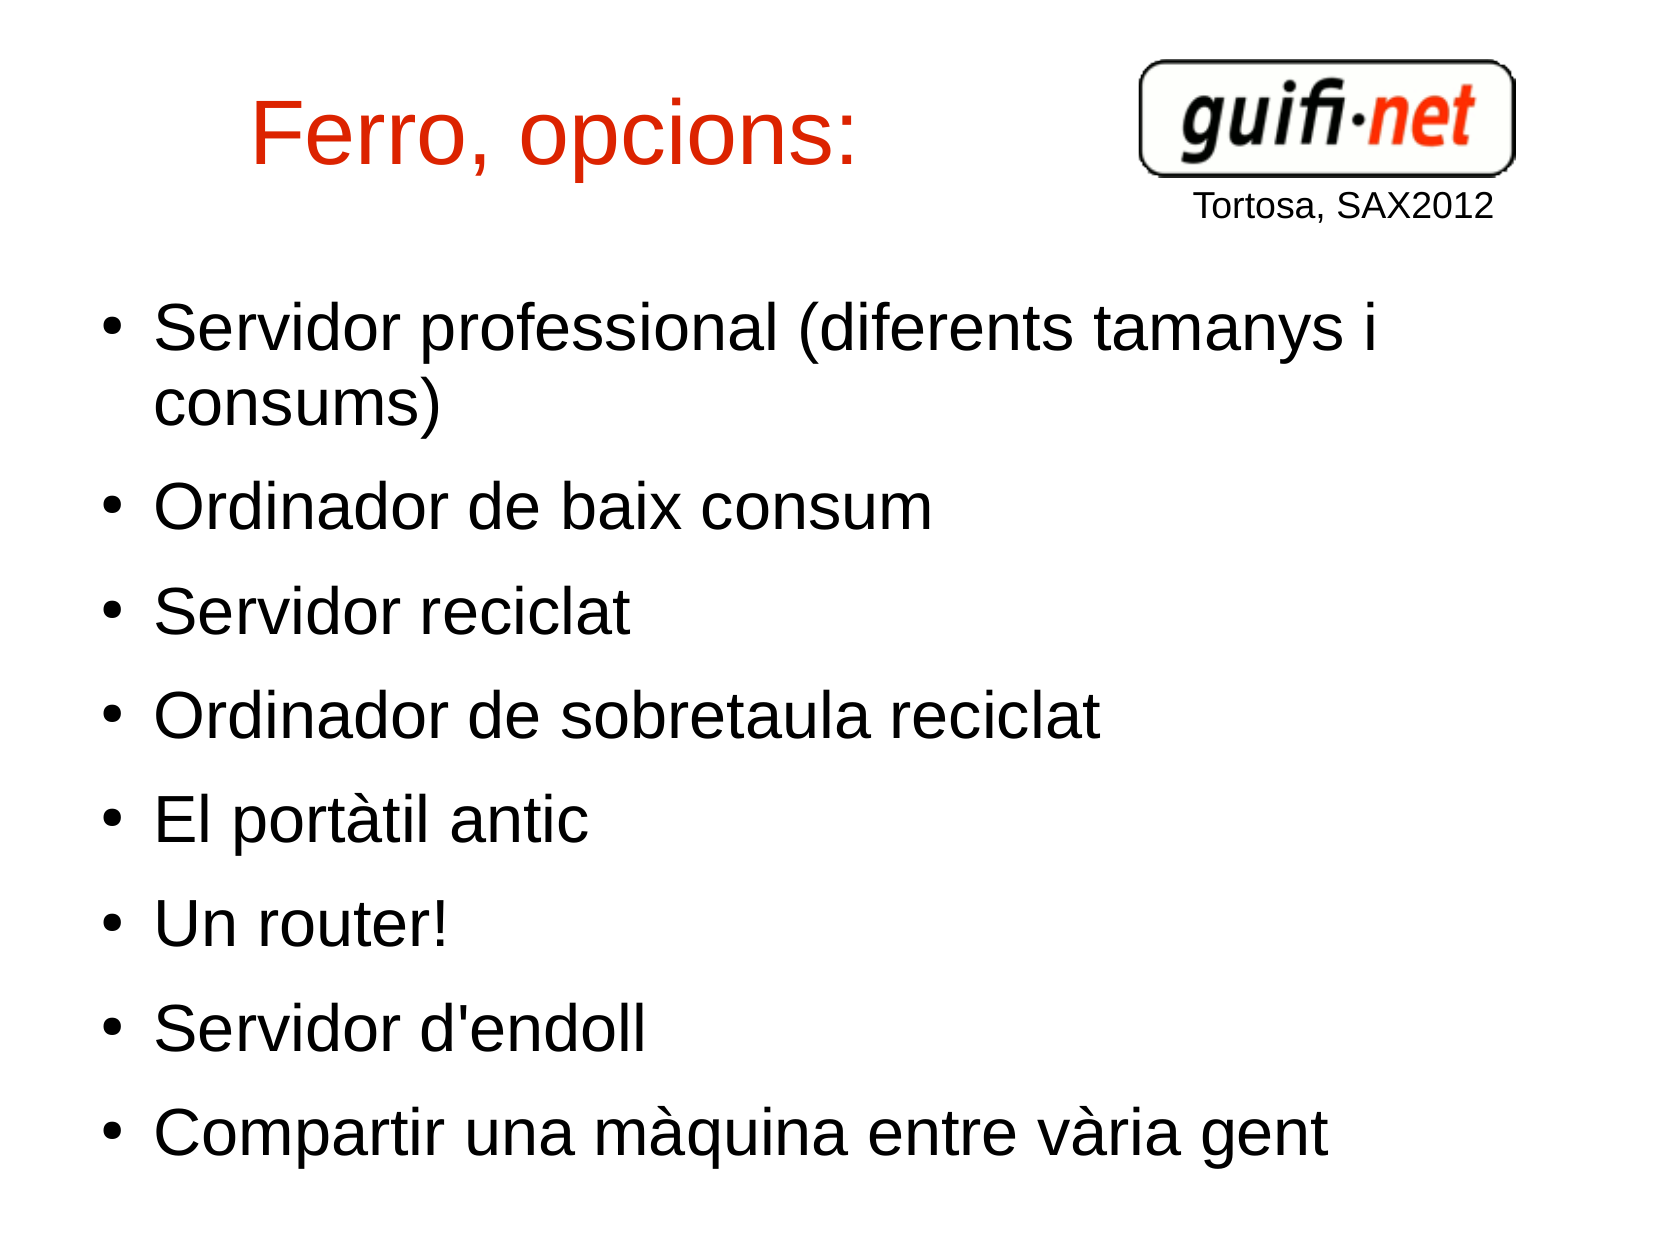

# Ferro, opcions:
Tortosa, SAX2012
Servidor professional (diferents tamanys i consums)
Ordinador de baix consum
Servidor reciclat
Ordinador de sobretaula reciclat
El portàtil antic
Un router!
Servidor d'endoll
Compartir una màquina entre vària gent